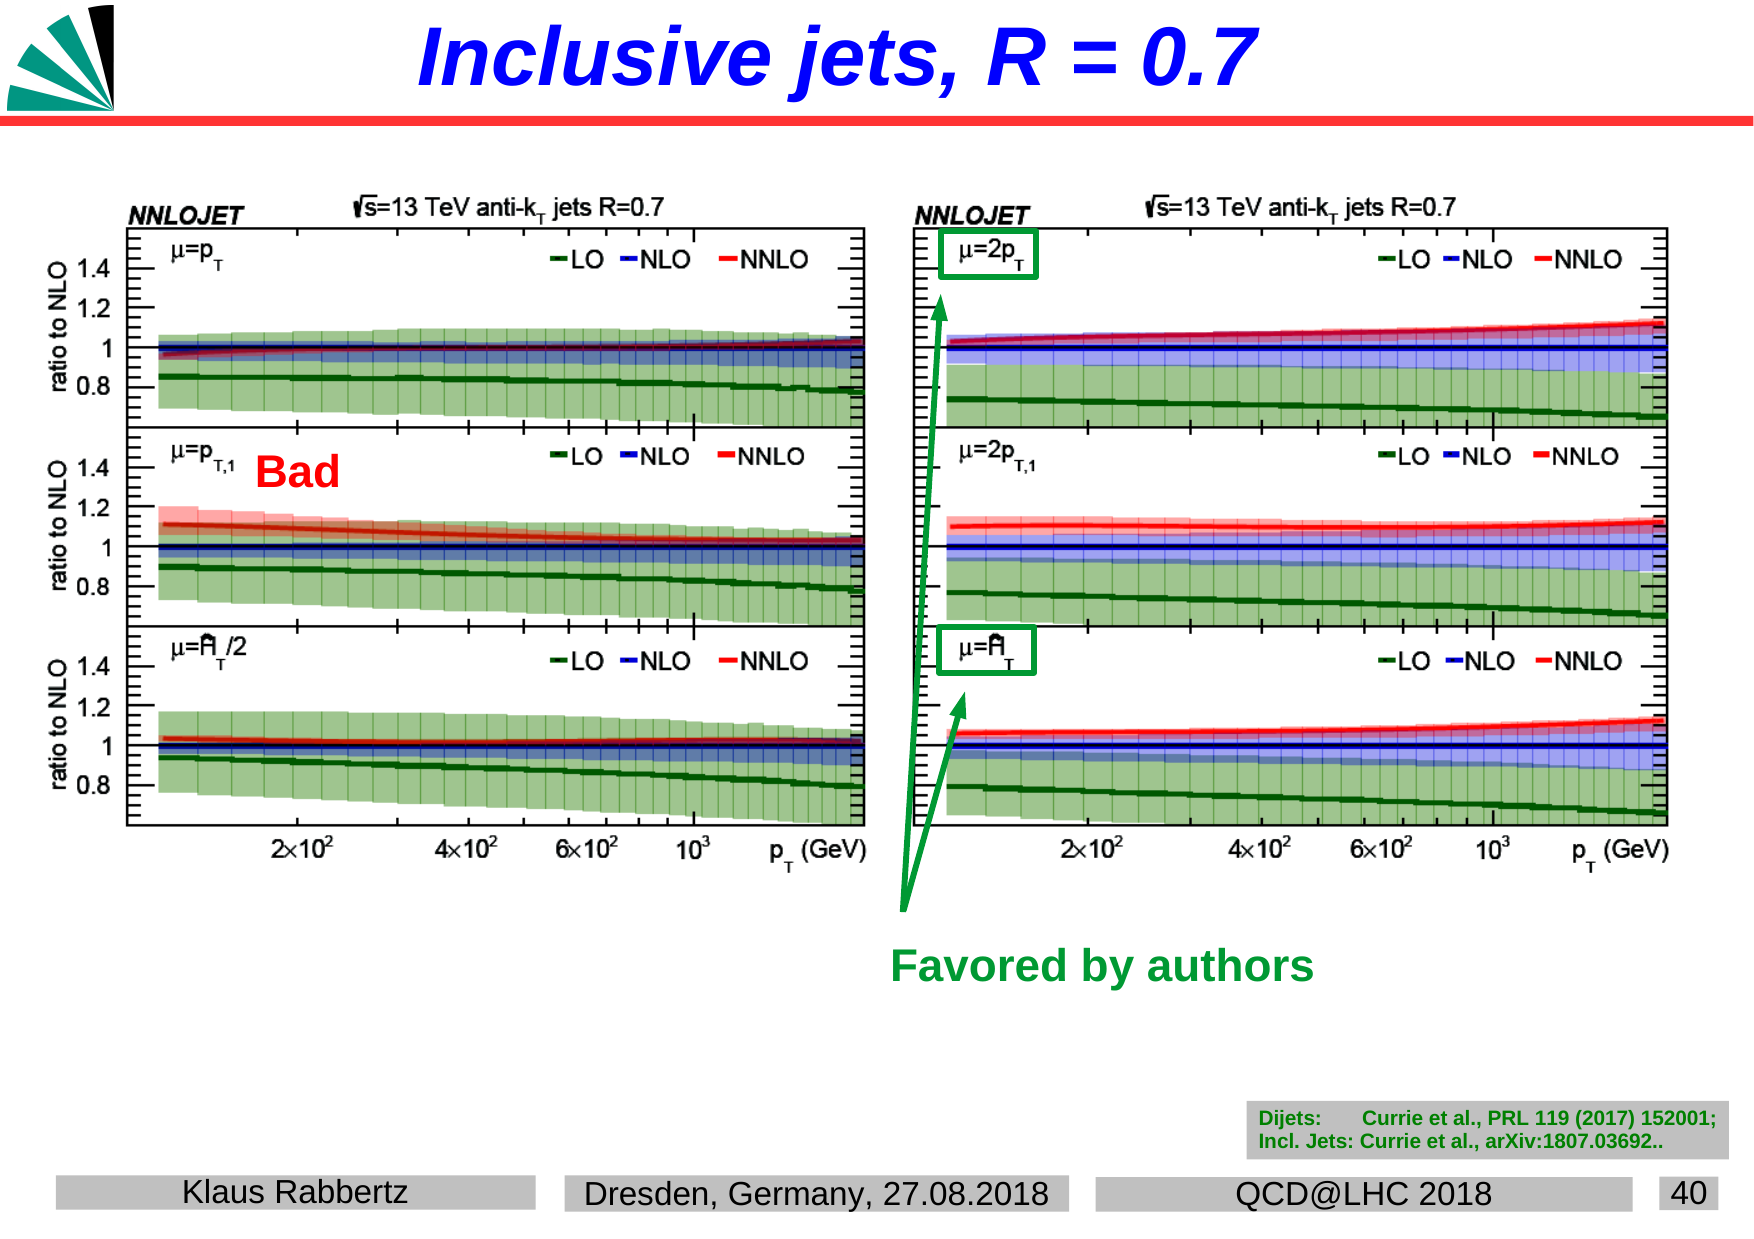

# Inclusive jets, R = 0.7
Bad
Favored by authors
Dijets: Currie et al., PRL 119 (2017) 152001;
Incl. Jets: Currie et al., arXiv:1807.03692..